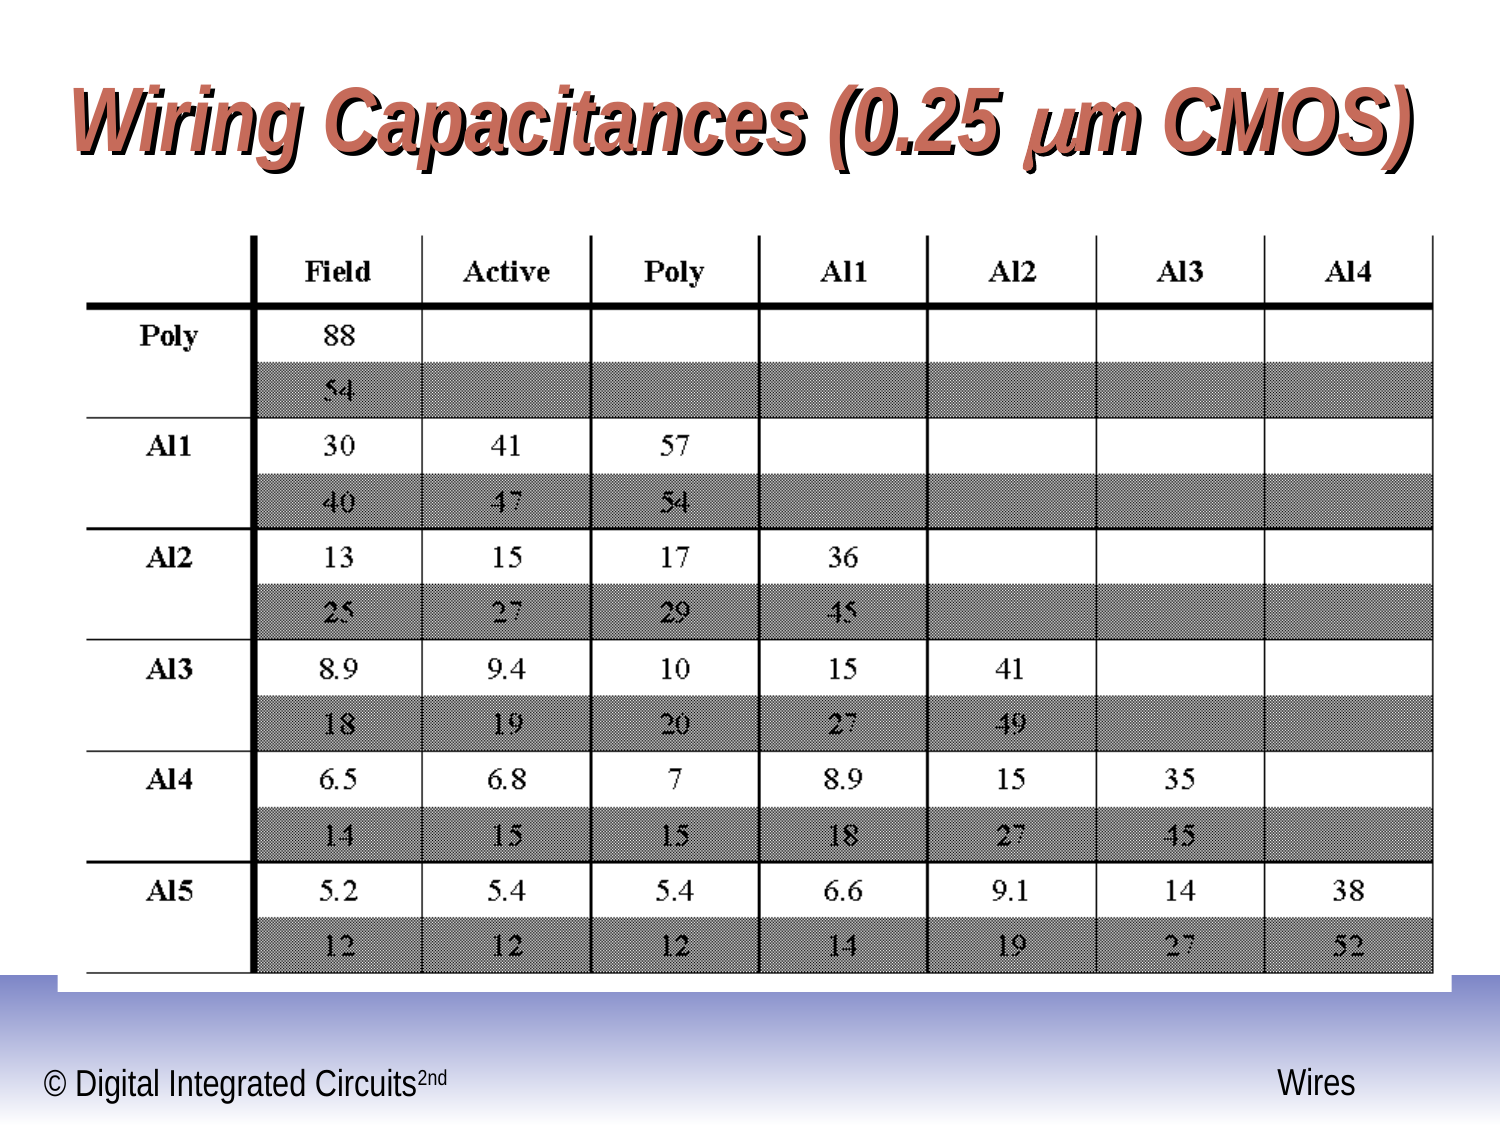

# Wiring Capacitances (0.25 m CMOS)
15